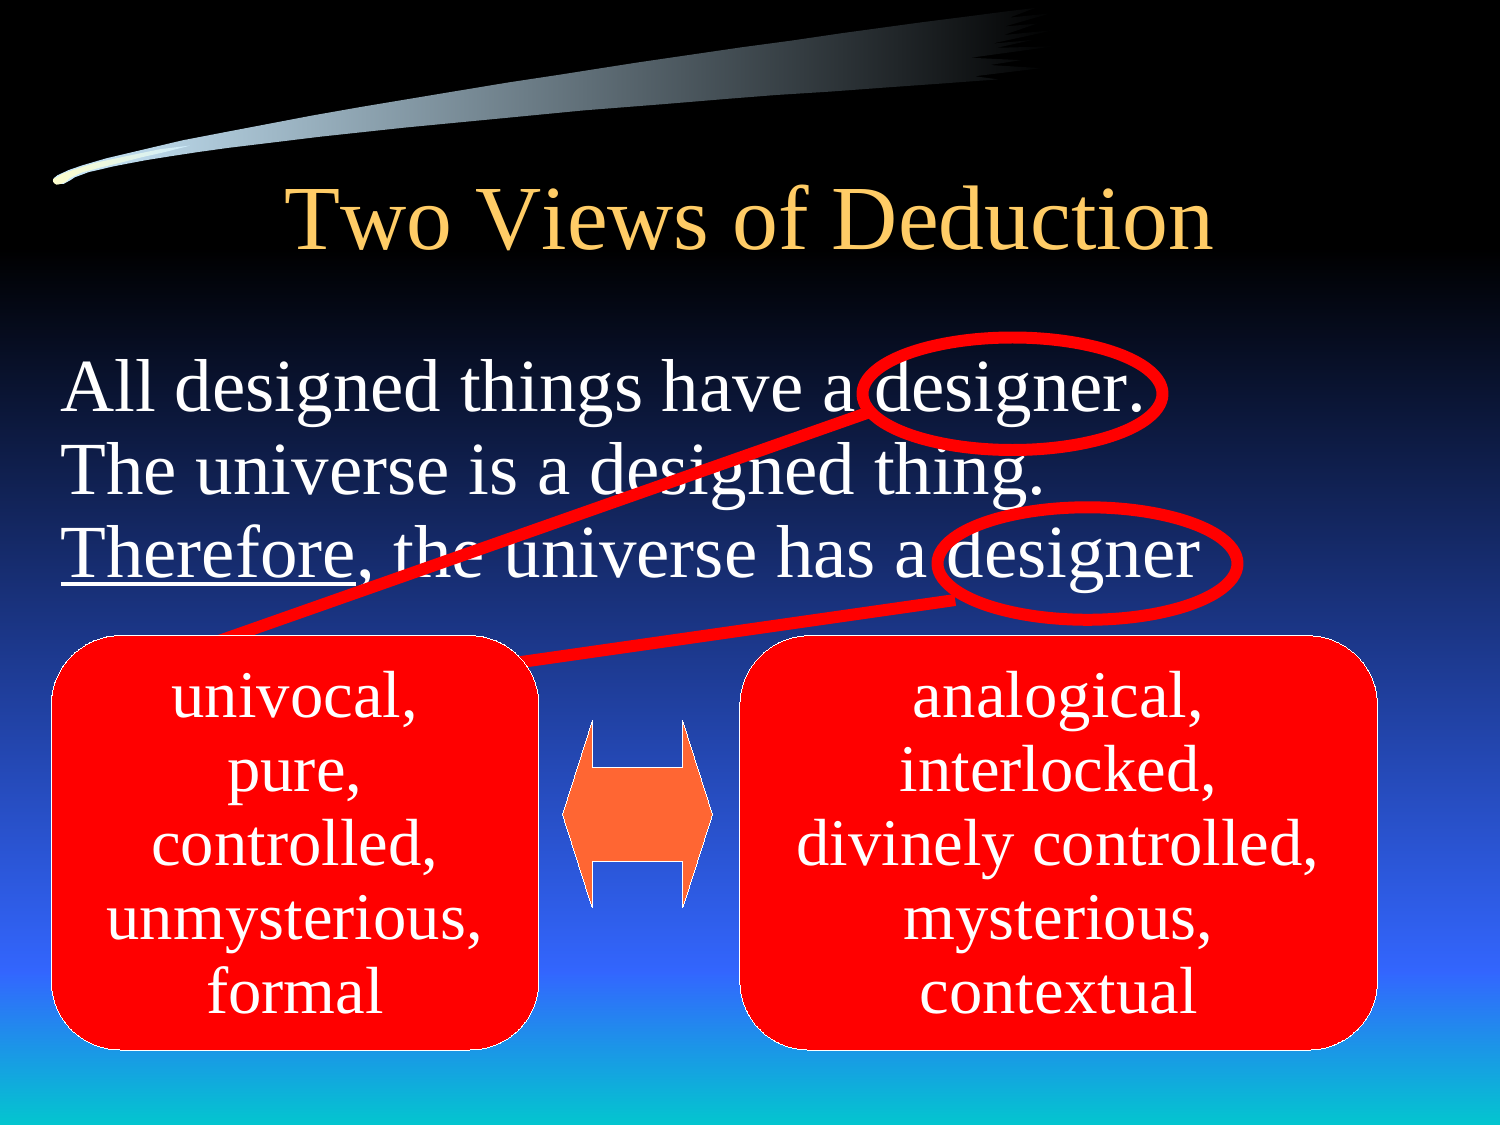

# Two Views of Deduction
All designed things have a designer.
The universe is a designed thing.
Therefore, the universe has a designer
univocal,
pure,
controlled,
unmysterious,
formal
analogical,
interlocked,
divinely controlled,
mysterious,
contextual